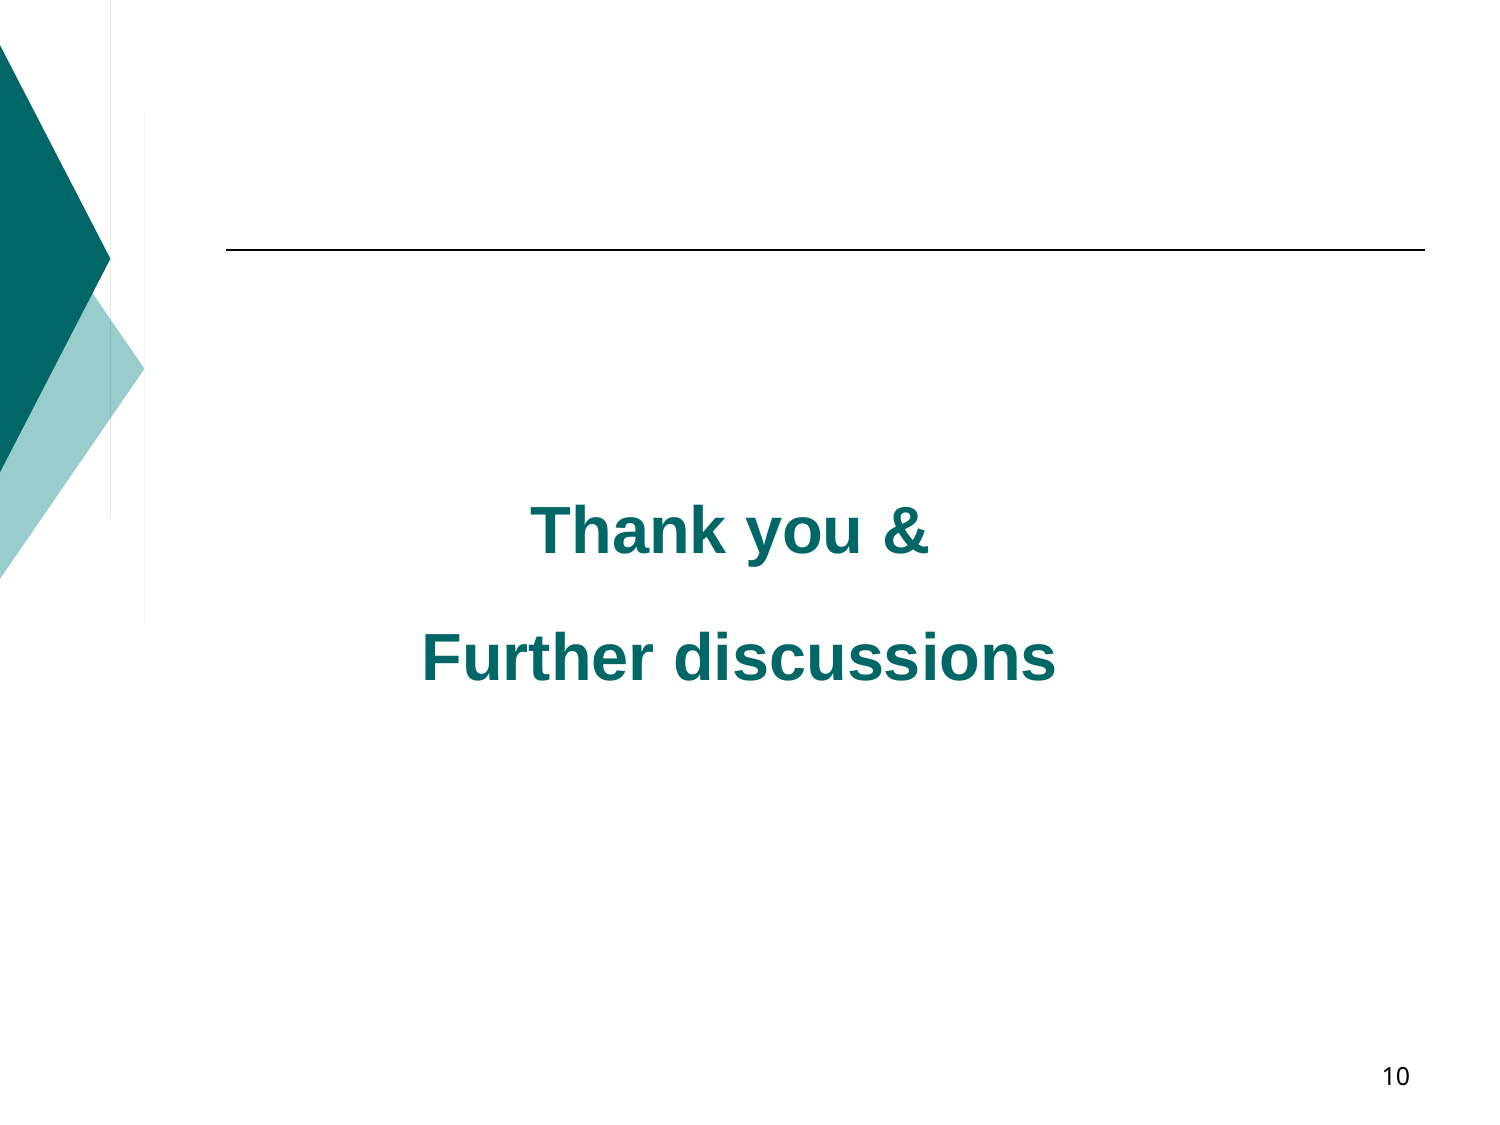

# Thank you & Further discussions
10